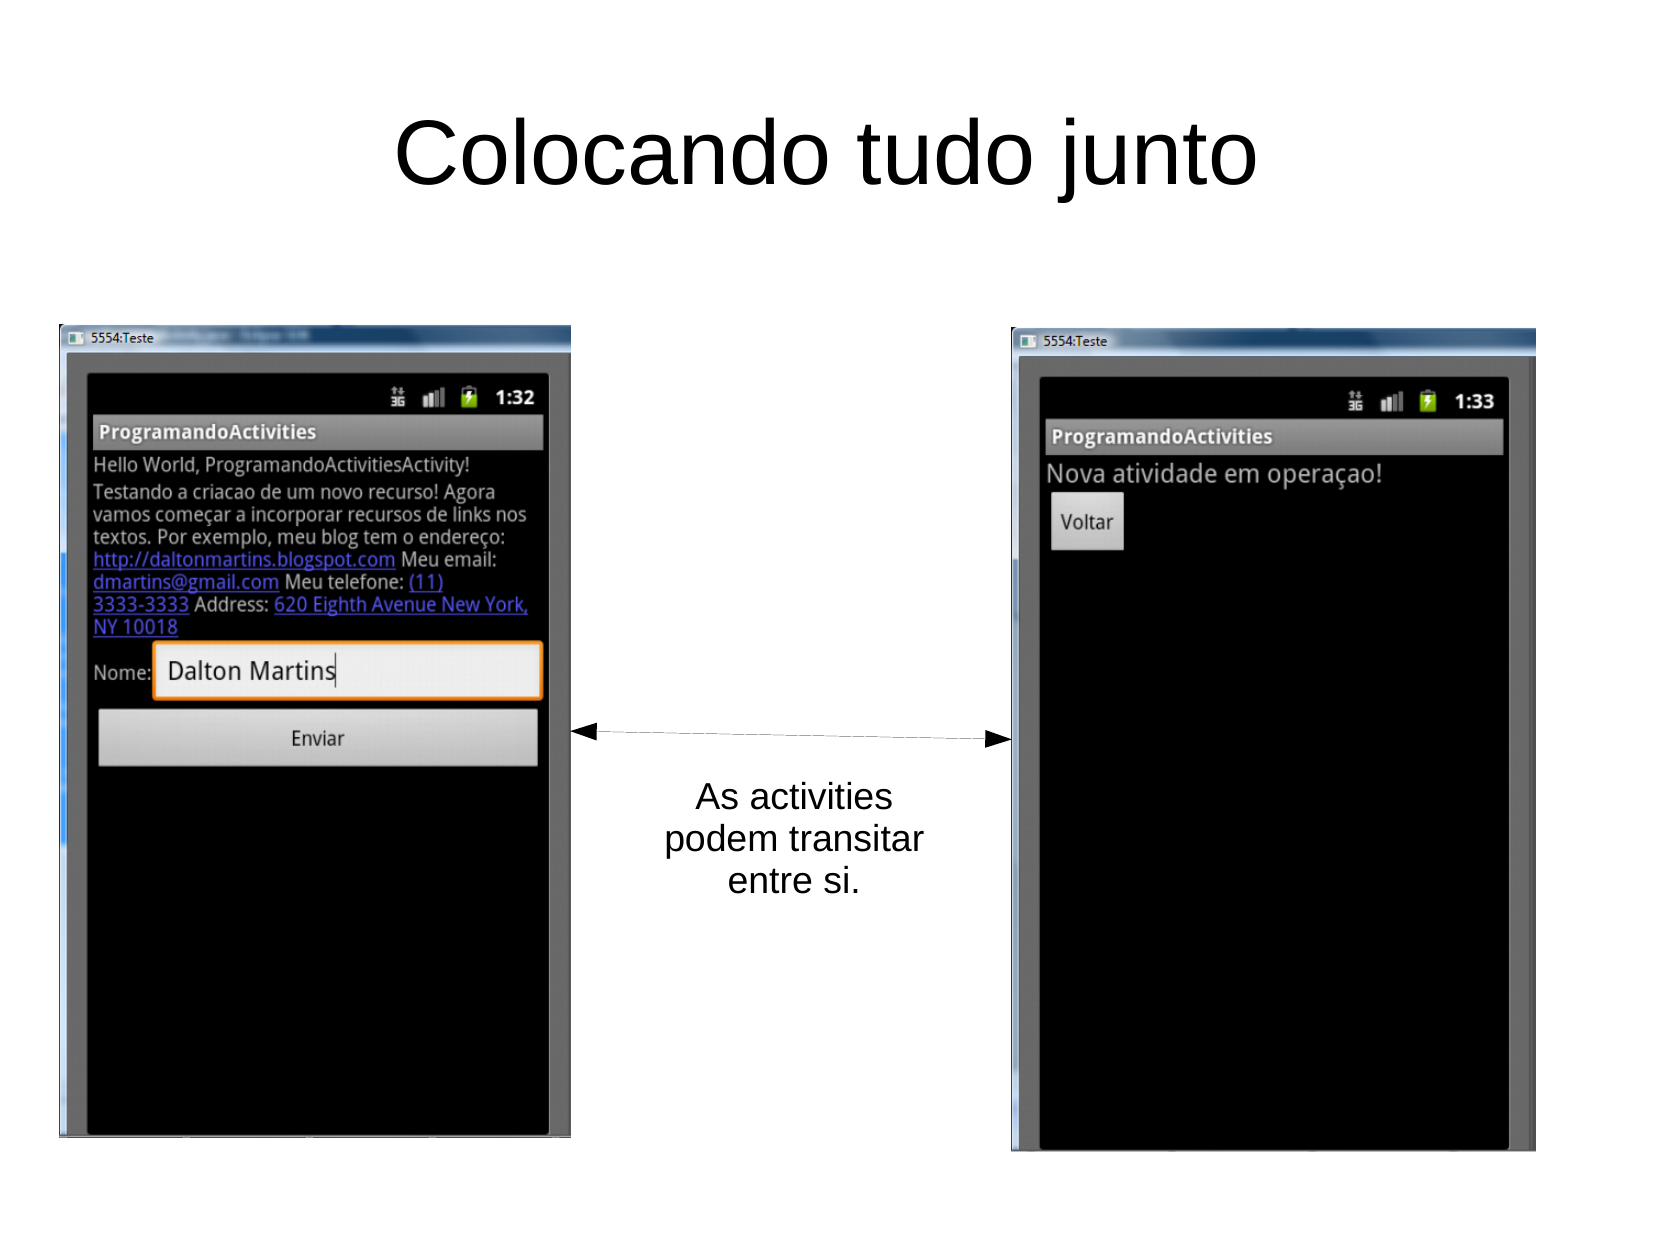

# Colocando tudo junto
As activities
podem transitar
entre si.